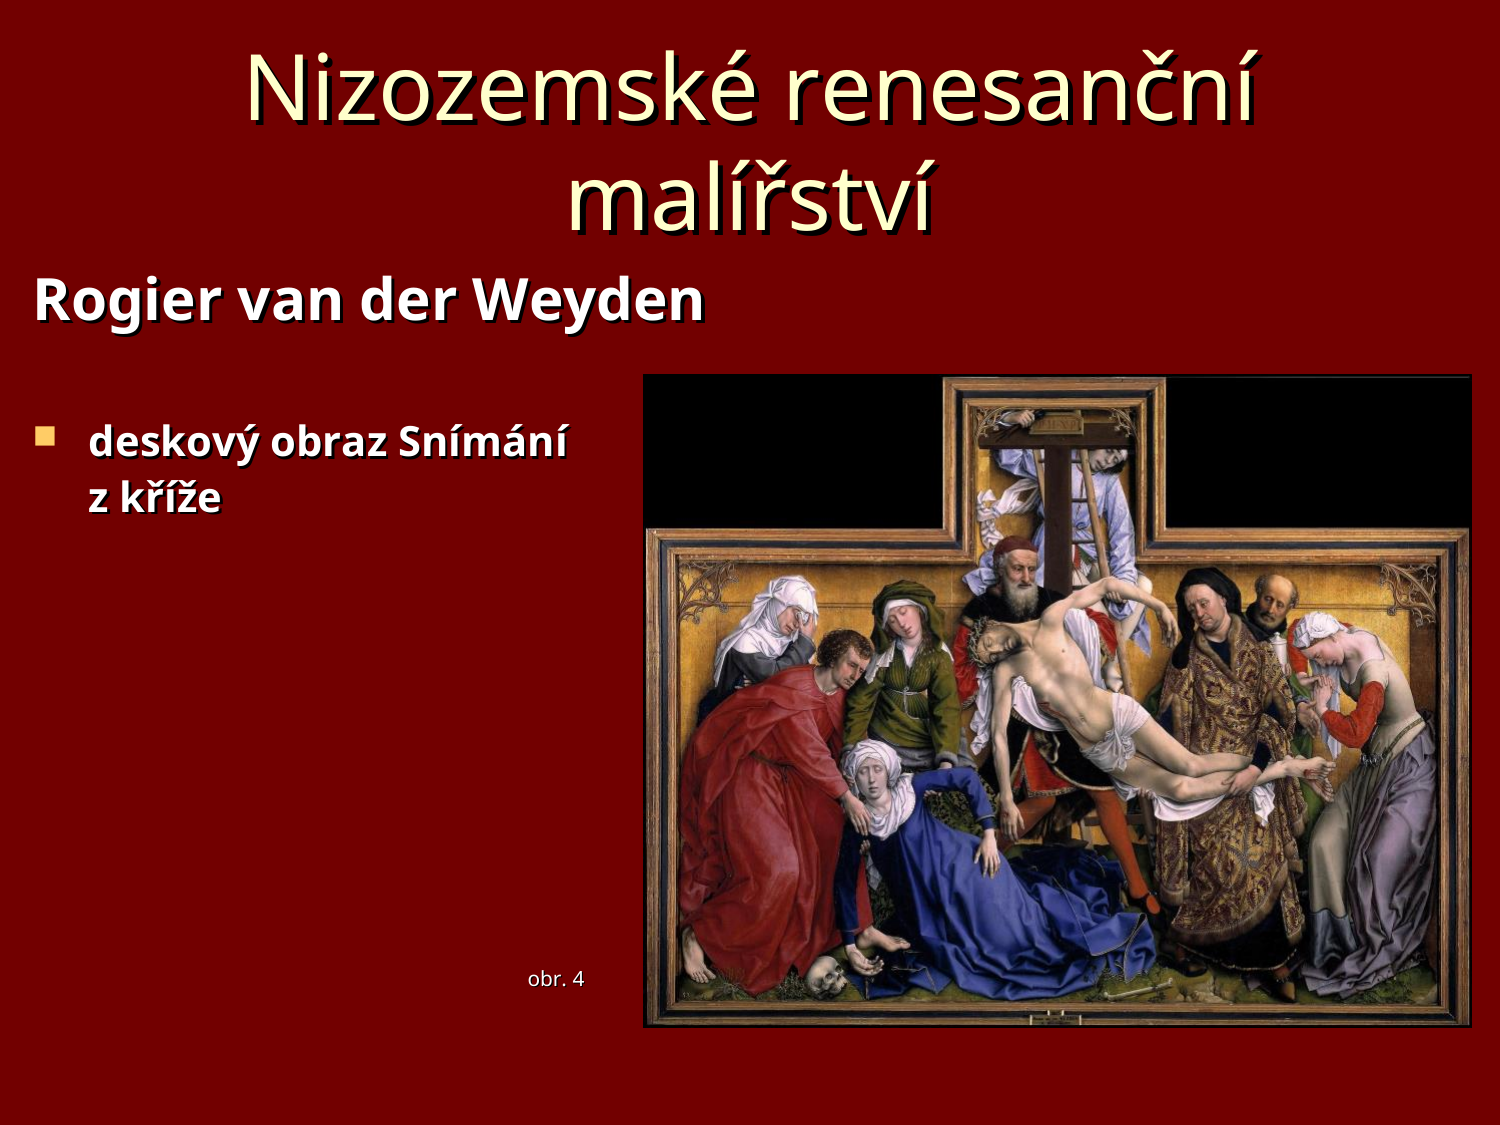

# Nizozemské renesanční malířství
Rogier van der Weyden
deskový obraz Snímání
	z kříže
 obr. 4